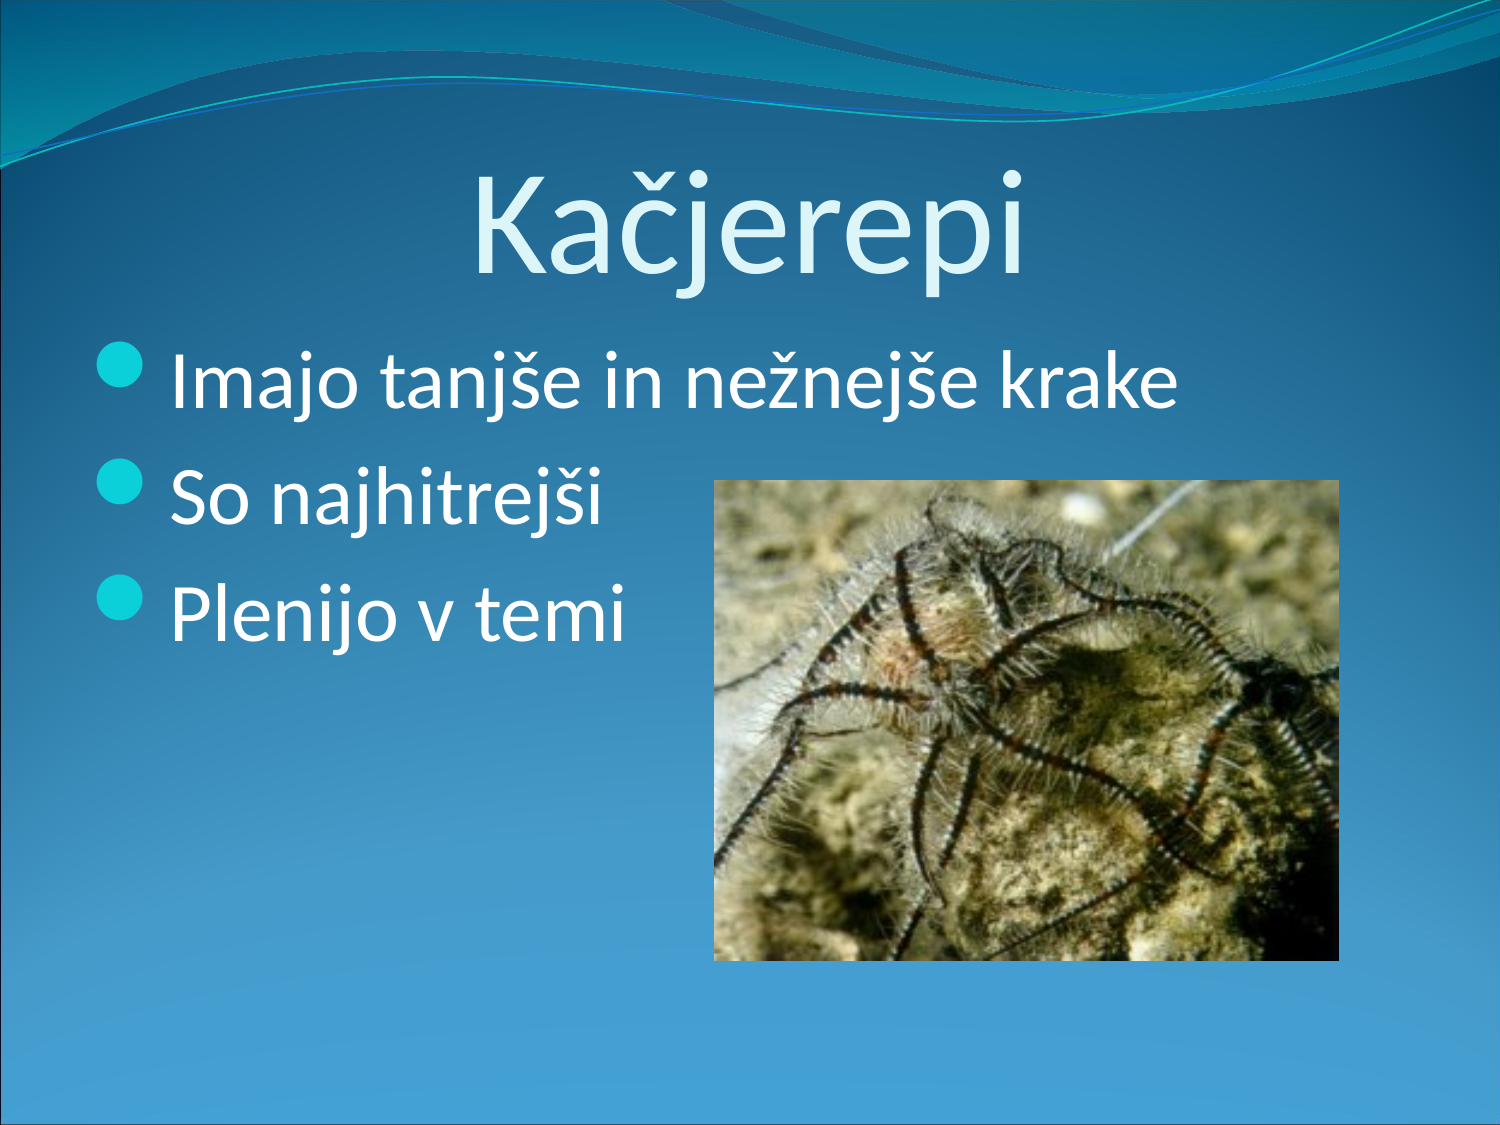

# Kačjerepi
Imajo tanjše in nežnejše krake
So najhitrejši
Plenijo v temi